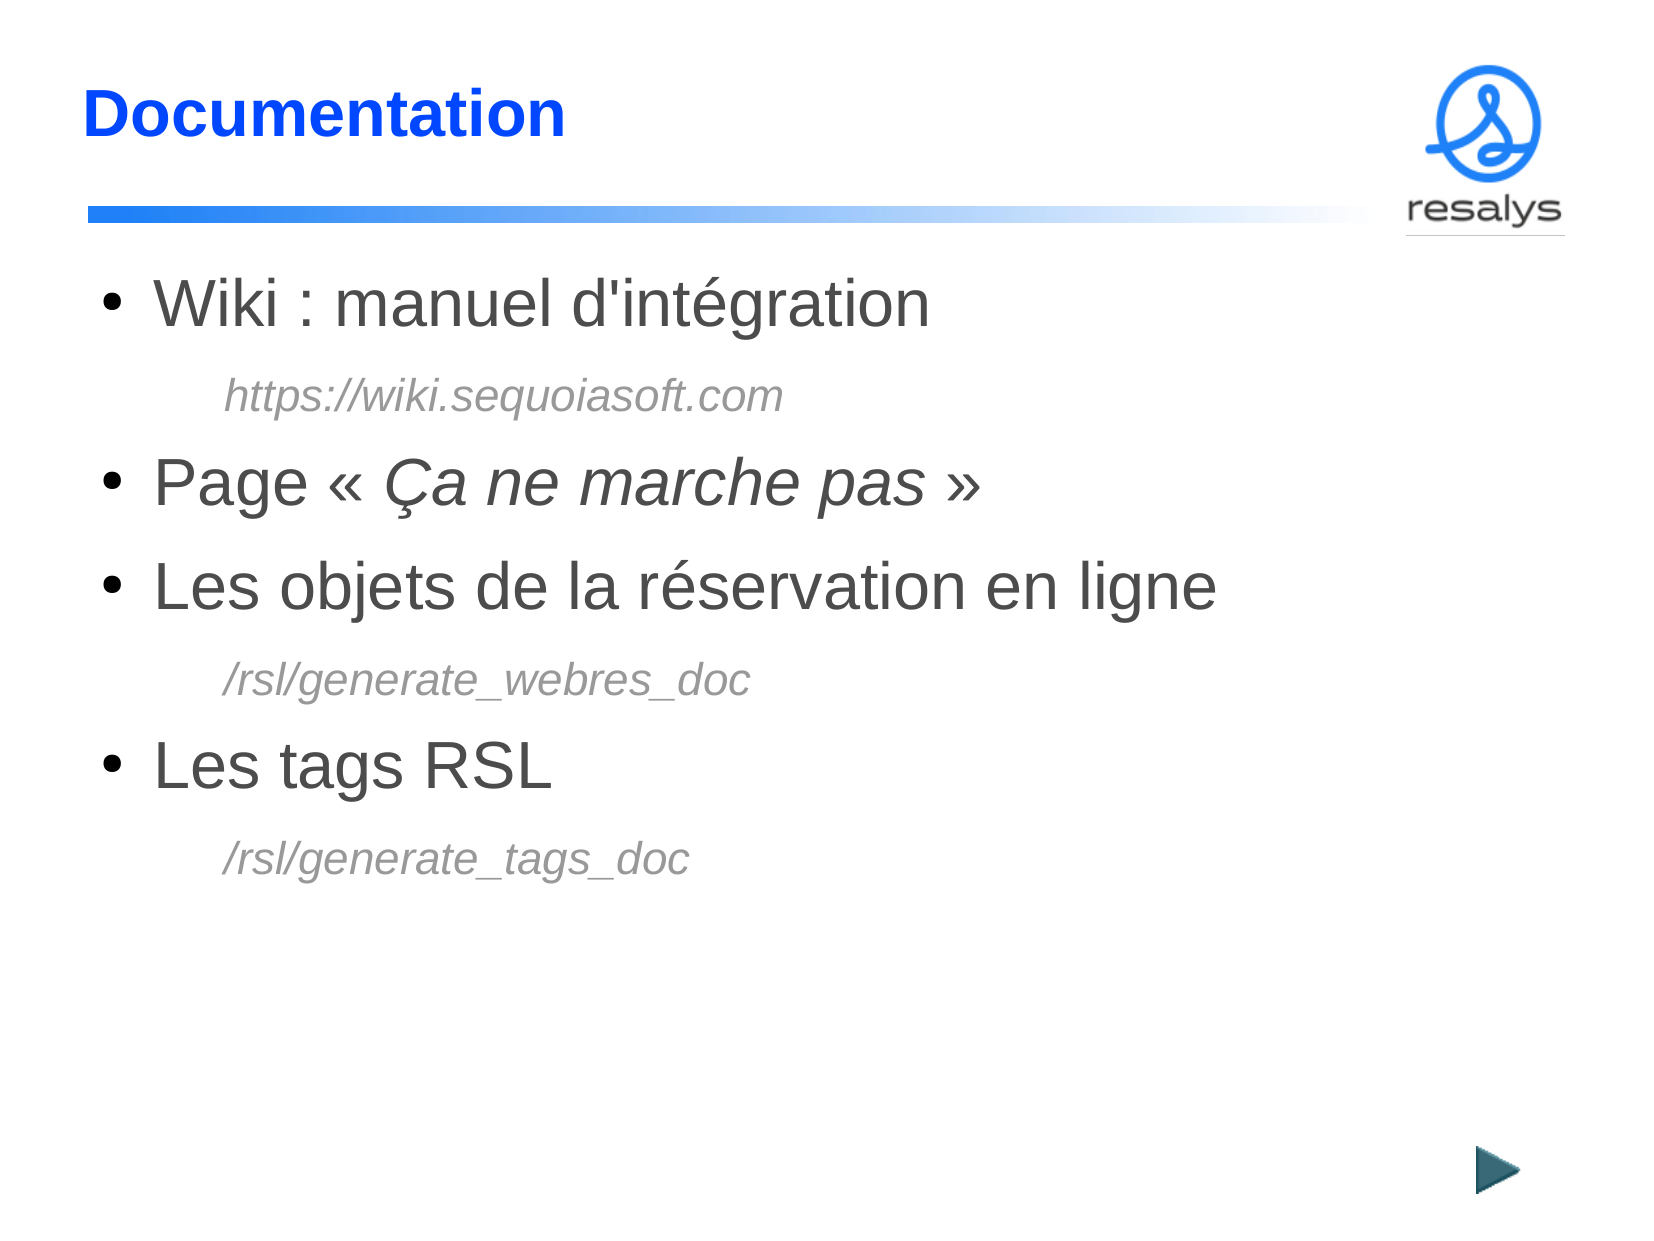

# Documentation
Wiki : manuel d'intégration
https://wiki.sequoiasoft.com
Page « Ça ne marche pas »
Les objets de la réservation en ligne
/rsl/generate_webres_doc
Les tags RSL
/rsl/generate_tags_doc